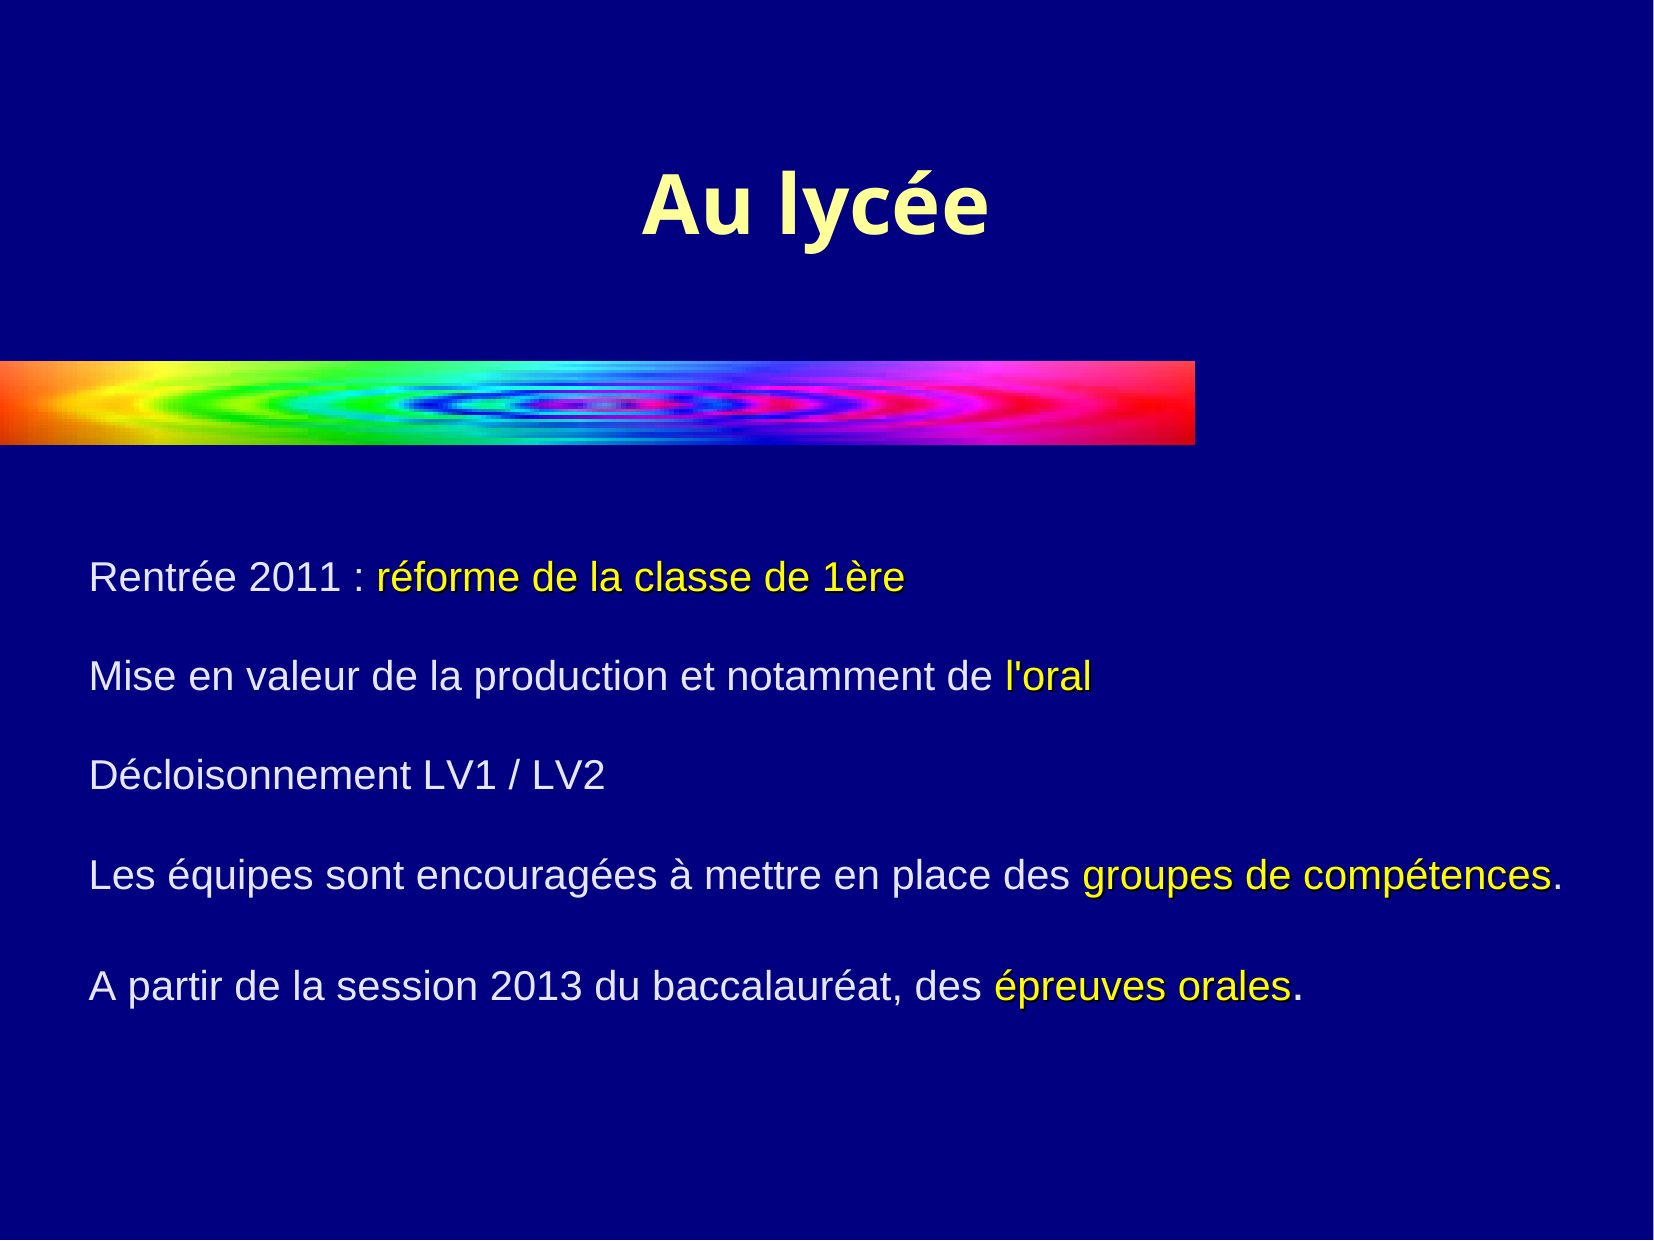

# Au lycée
Rentrée 2011 : réforme de la classe de 1ère
Mise en valeur de la production et notamment de l'oral
Décloisonnement LV1 / LV2
Les équipes sont encouragées à mettre en place des groupes de compétences.
A partir de la session 2013 du baccalauréat, des épreuves orales.